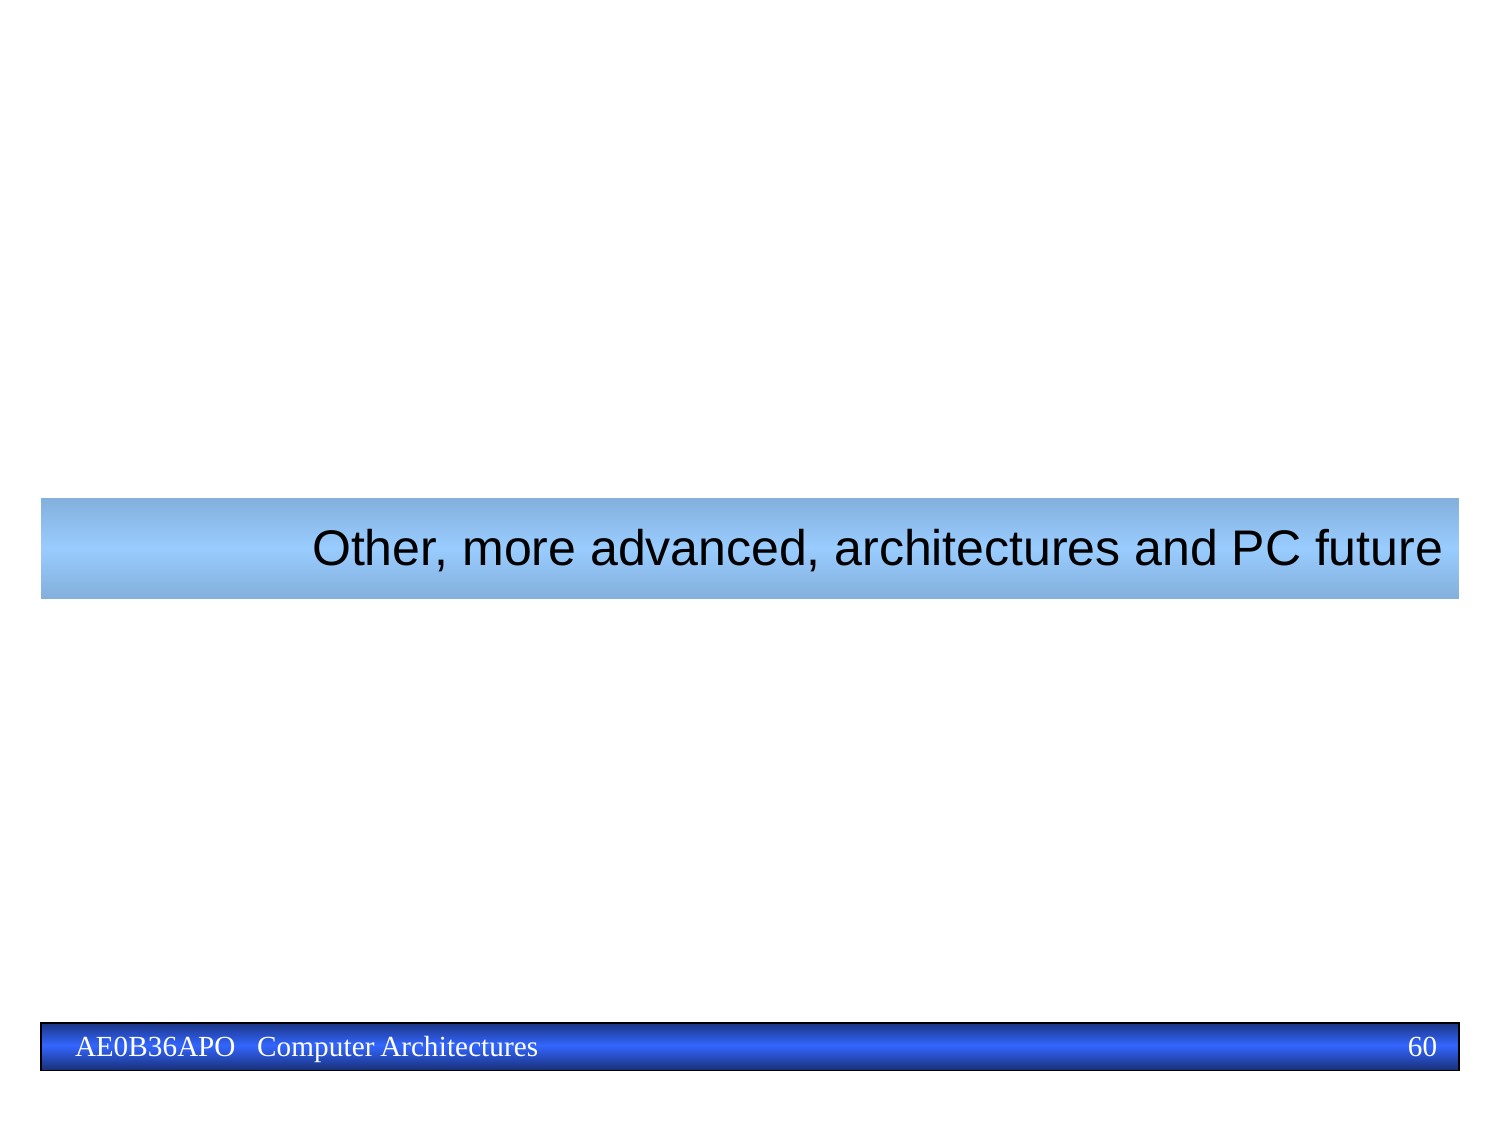

# Other, more advanced, architectures and PC future
AE0B36APO Computer Architectures
60